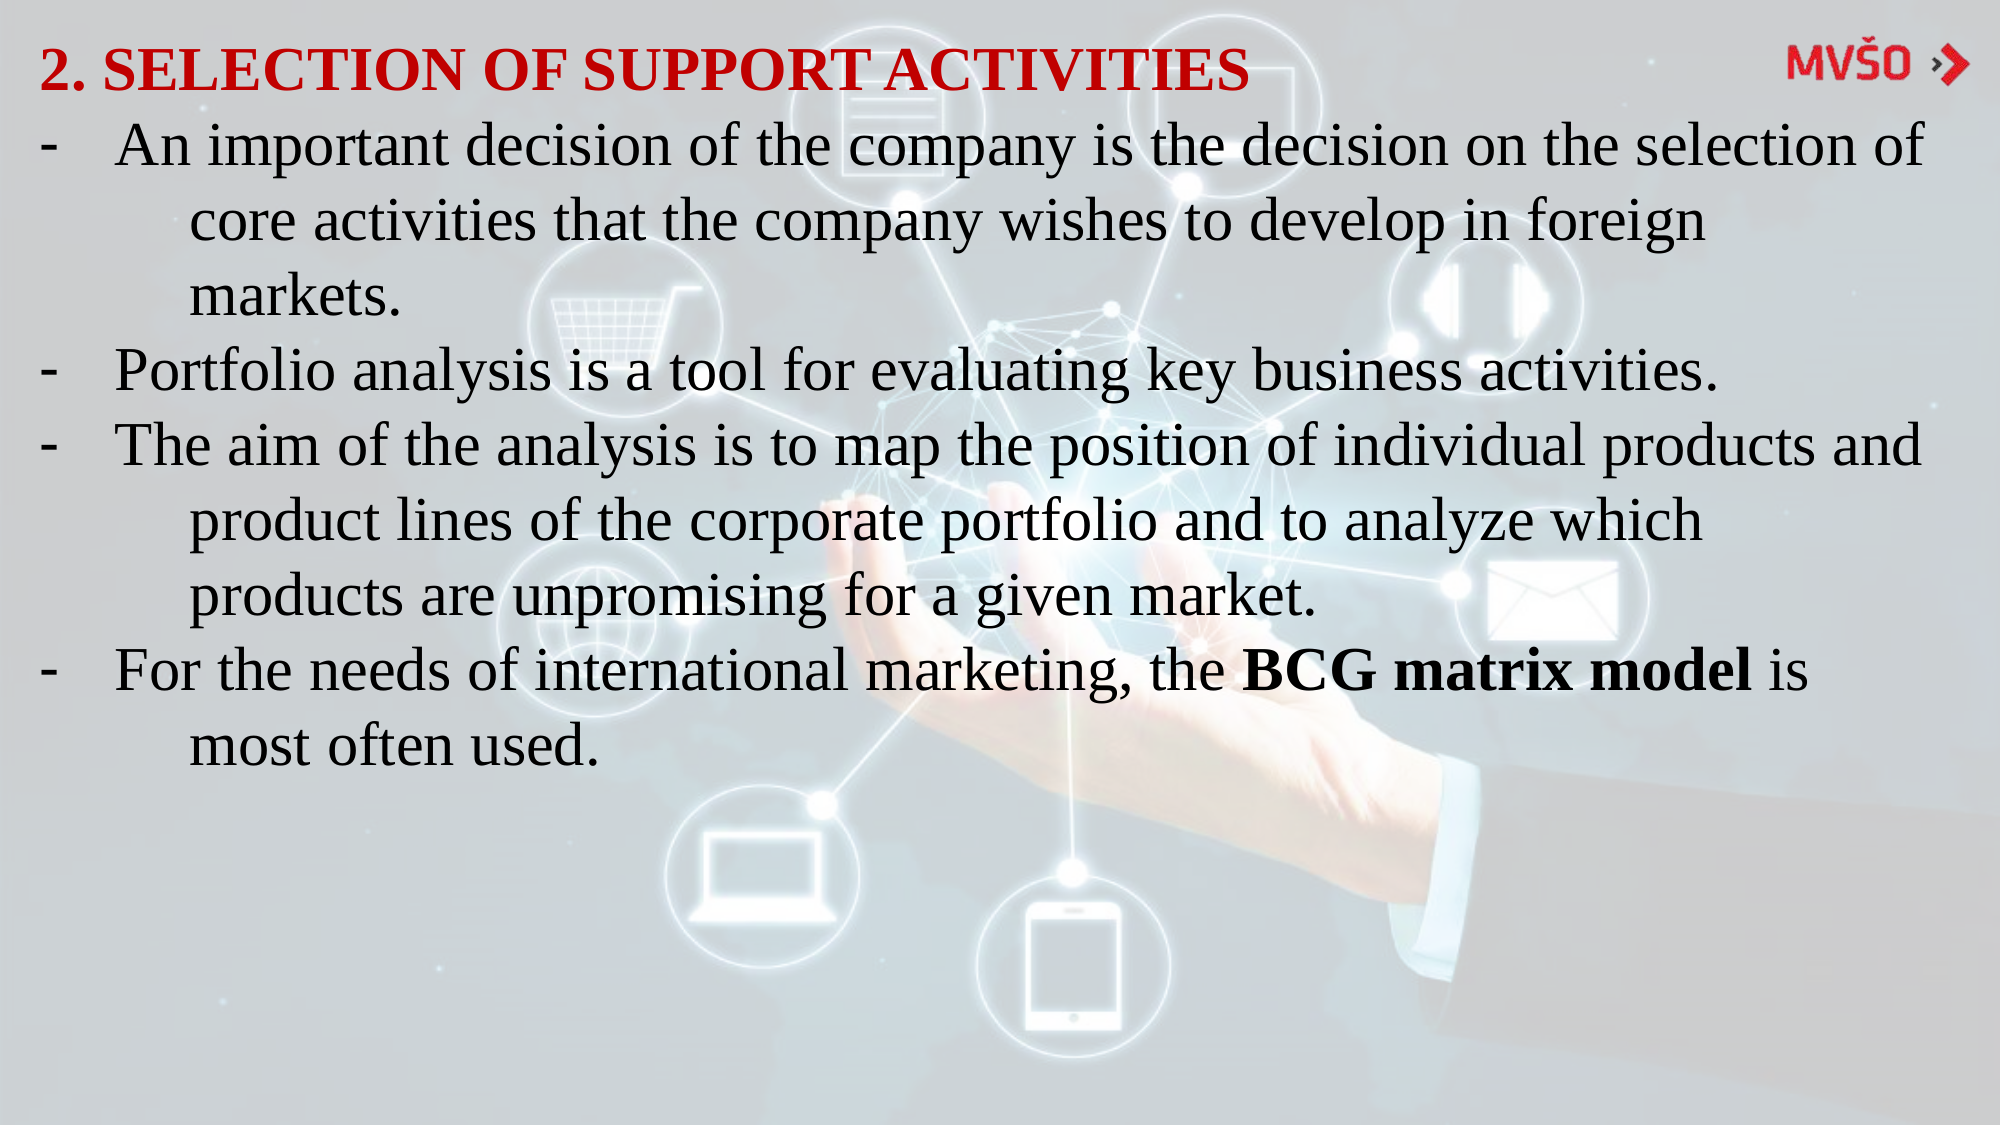

2. SELECTION OF SUPPORT ACTIVITIES
An important decision of the company is the decision on the selection of core activities that the company wishes to develop in foreign markets.
Portfolio analysis is a tool for evaluating key business activities.
The aim of the analysis is to map the position of individual products and product lines of the corporate portfolio and to analyze which products are unpromising for a given market.
For the needs of international marketing, the BCG matrix model is most often used.